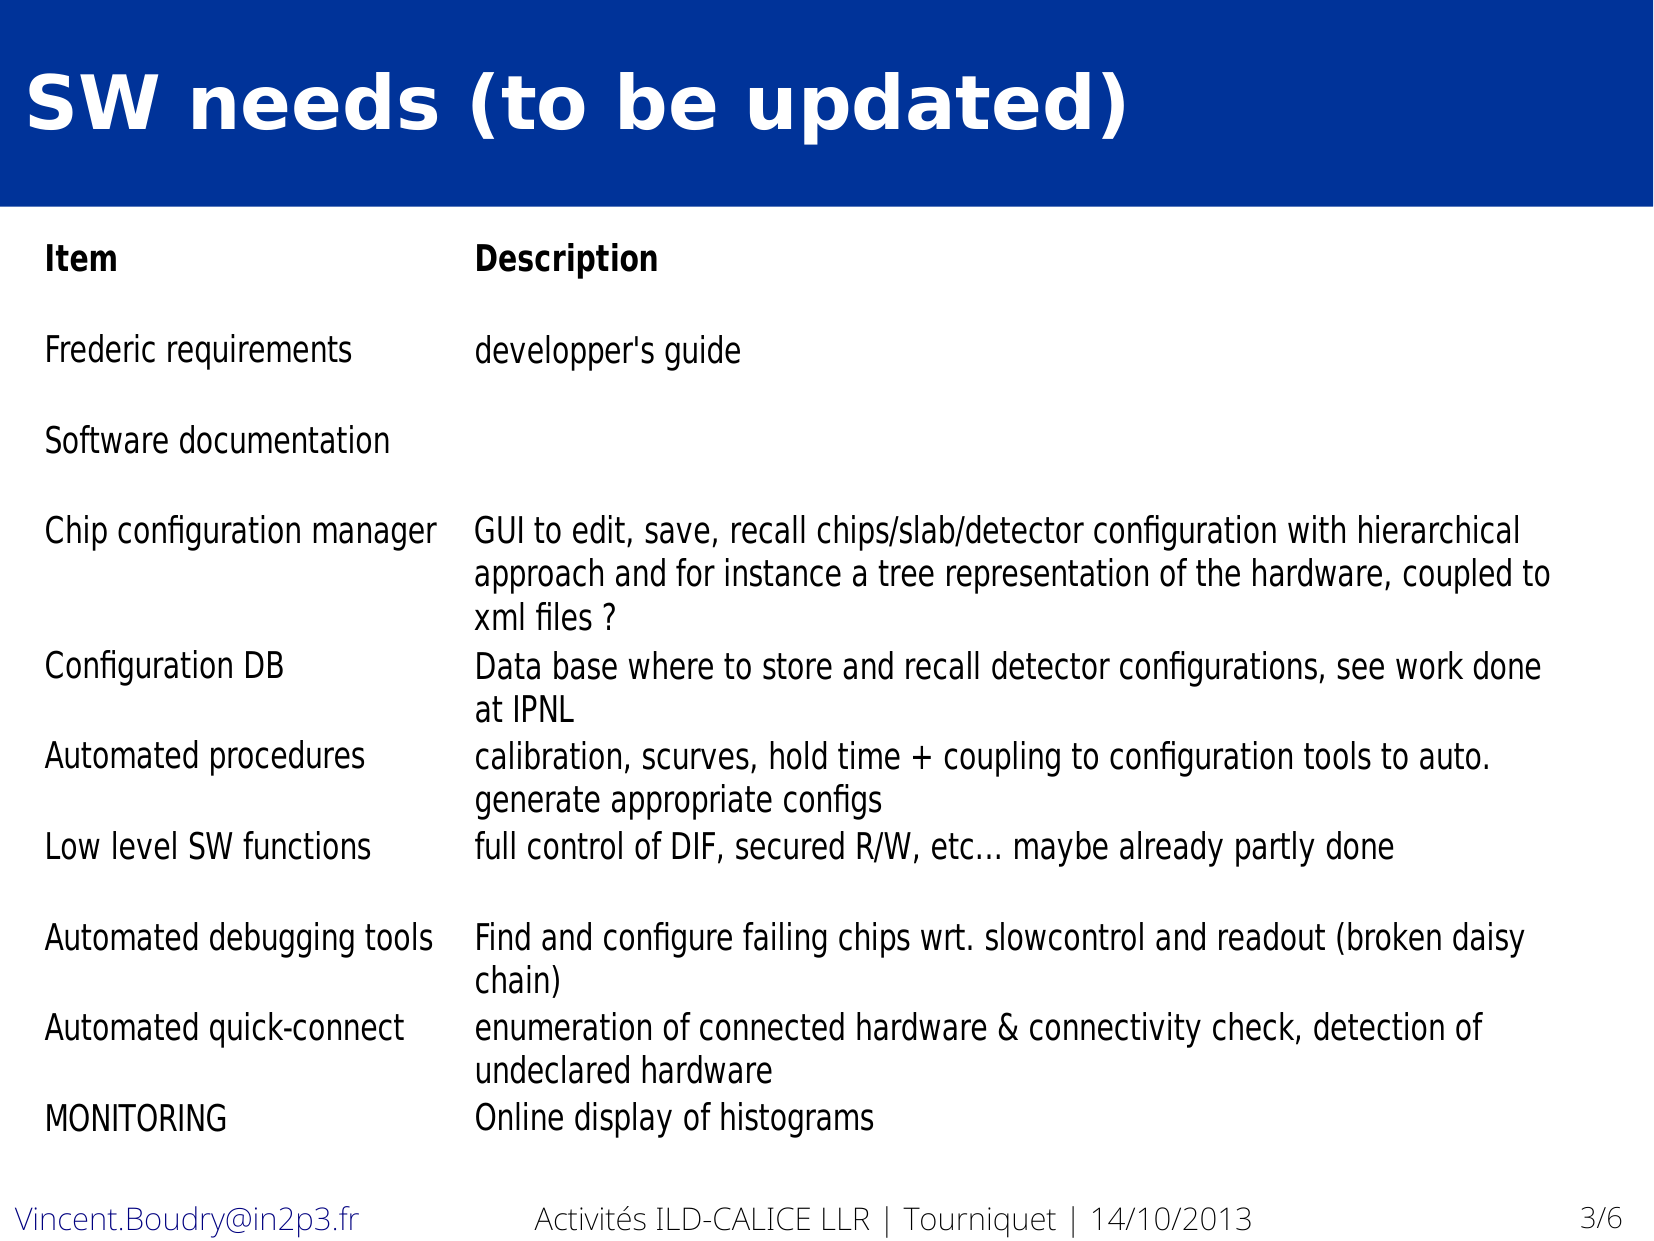

# SW needs (to be updated)
Activités ILD-CALICE LLR | Tourniquet | 14/10/2013
3